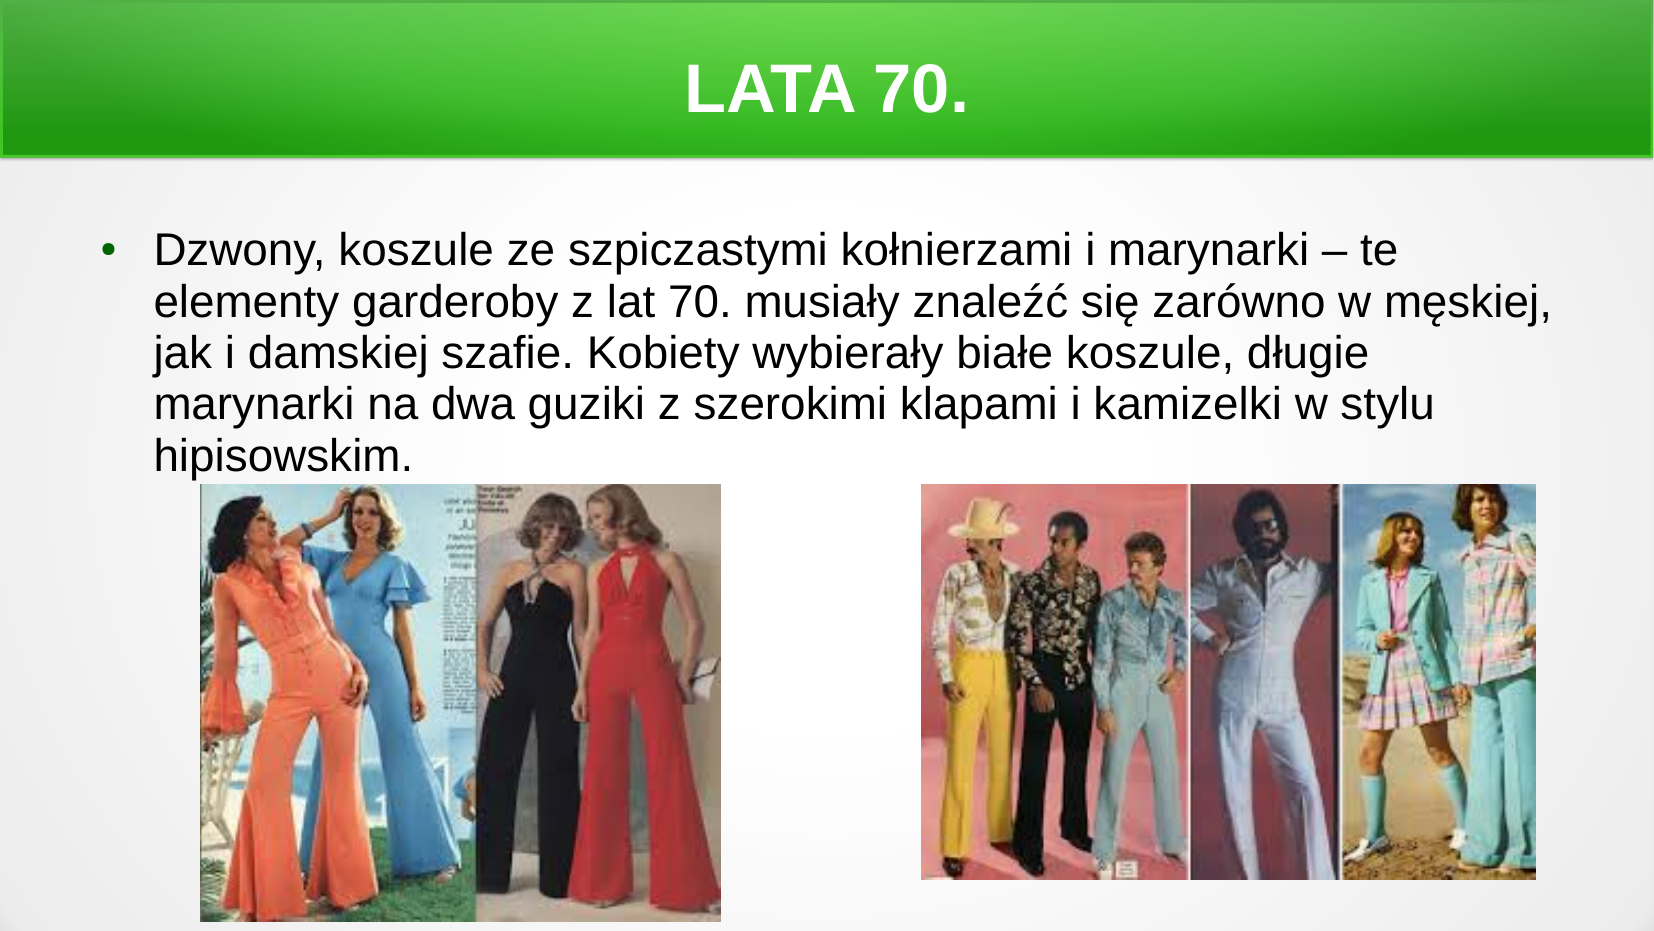

# LATA 70.
Dzwony, koszule ze szpiczastymi kołnierzami i marynarki – te elementy garderoby z lat 70. musiały znaleźć się zarówno w męskiej, jak i damskiej szafie. Kobiety wybierały białe koszule, długie marynarki na dwa guziki z szerokimi klapami i kamizelki w stylu hipisowskim.